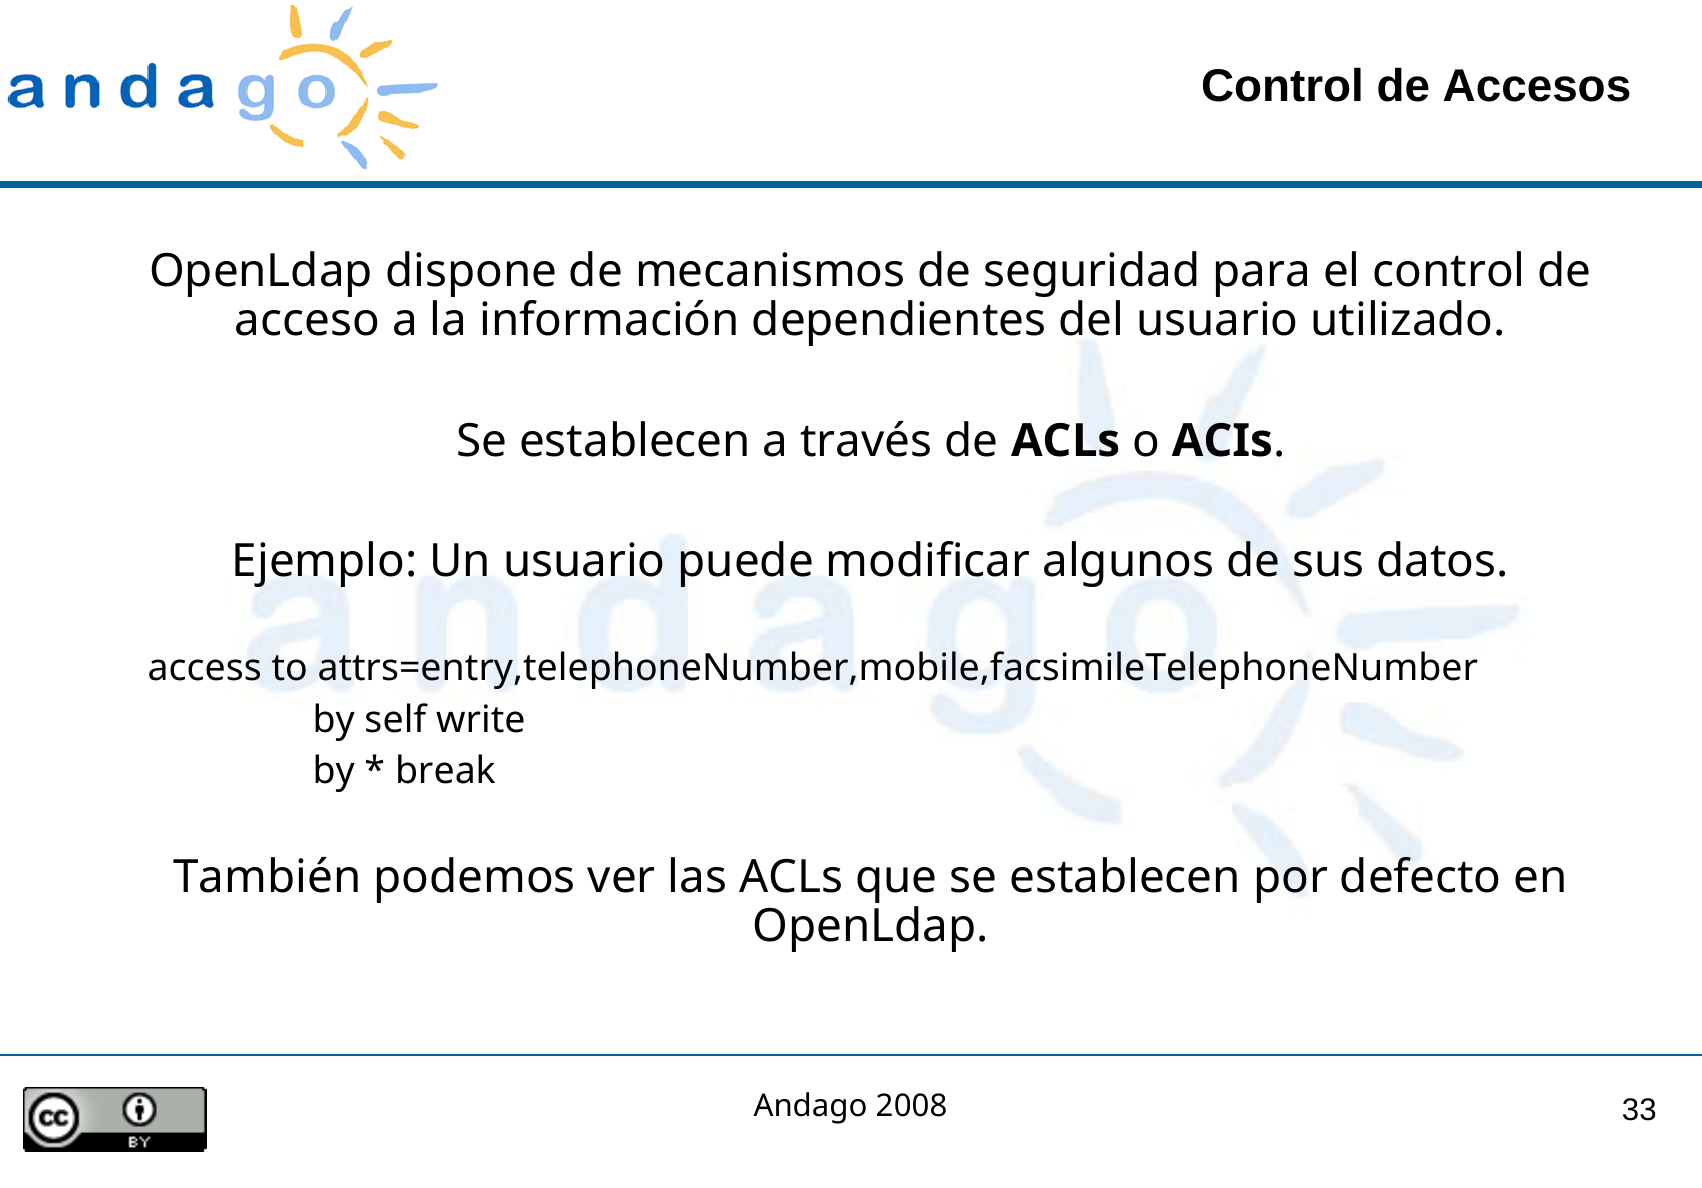

# Control de Accesos
OpenLdap dispone de mecanismos de seguridad para el control de acceso a la información dependientes del usuario utilizado.
Se establecen a través de ACLs o ACIs.
Ejemplo: Un usuario puede modificar algunos de sus datos.
access to attrs=entry,telephoneNumber,mobile,facsimileTelephoneNumber
	by self write
	by * break
También podemos ver las ACLs que se establecen por defecto en OpenLdap.